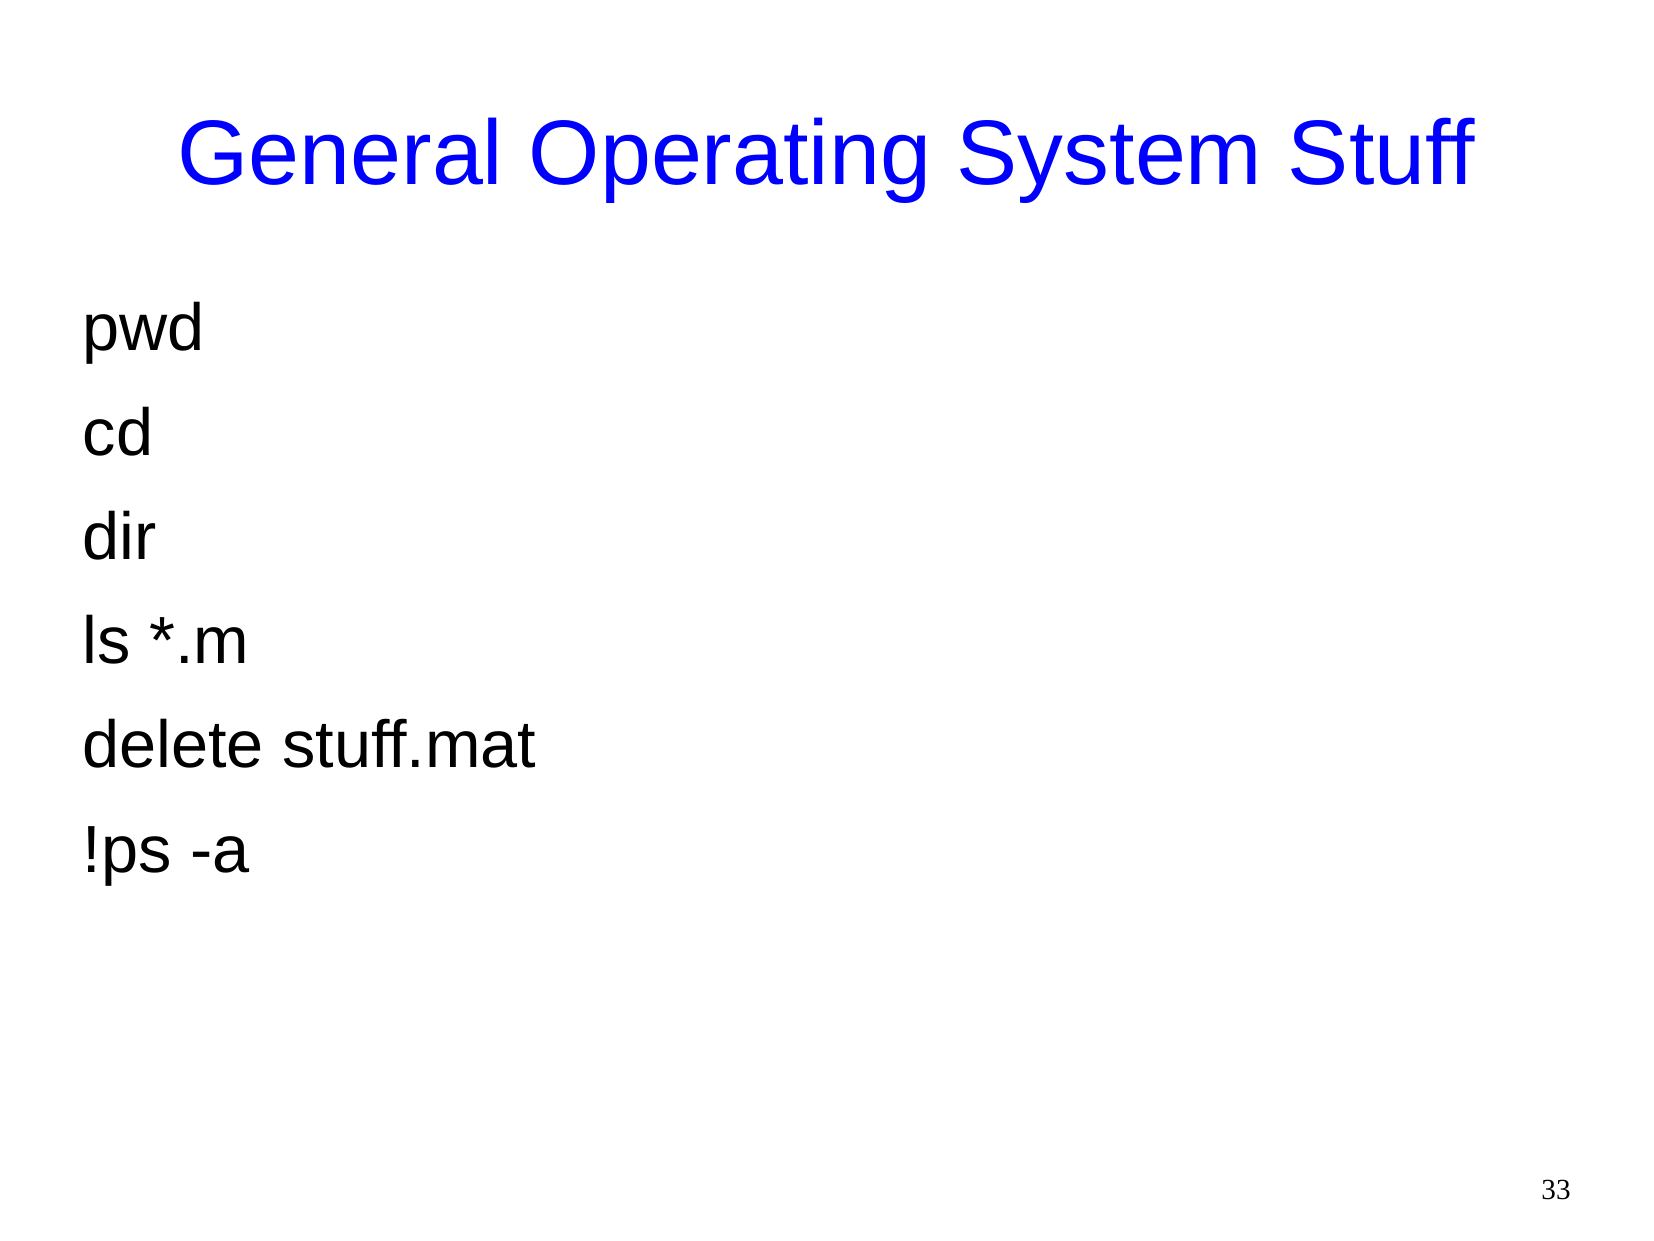

# General Operating System Stuff
pwd
cd
dir
ls *.m
delete stuff.mat
!ps -a
33